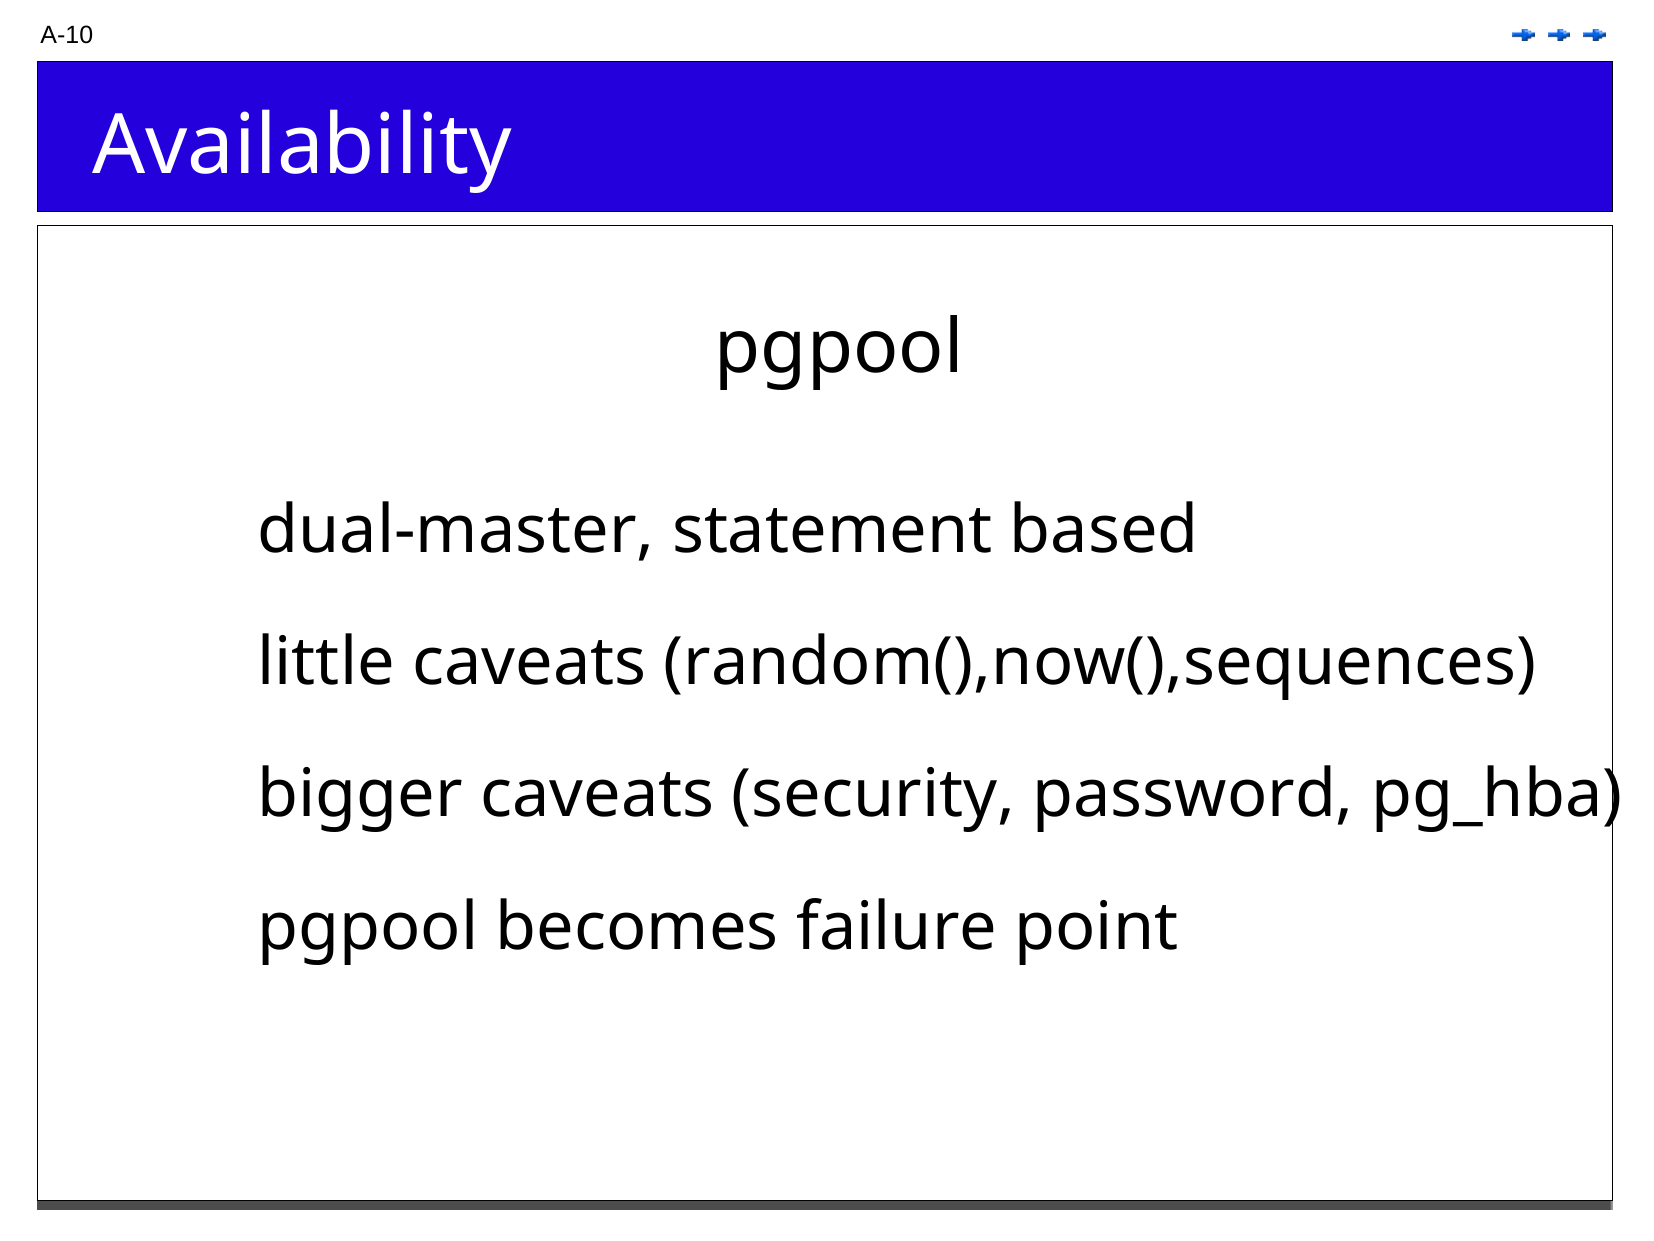

A-10
Availability
pgpool
 dual-master, statement based
 little caveats (random(),now(),sequences)
 bigger caveats (security, password, pg_hba)
 pgpool becomes failure point